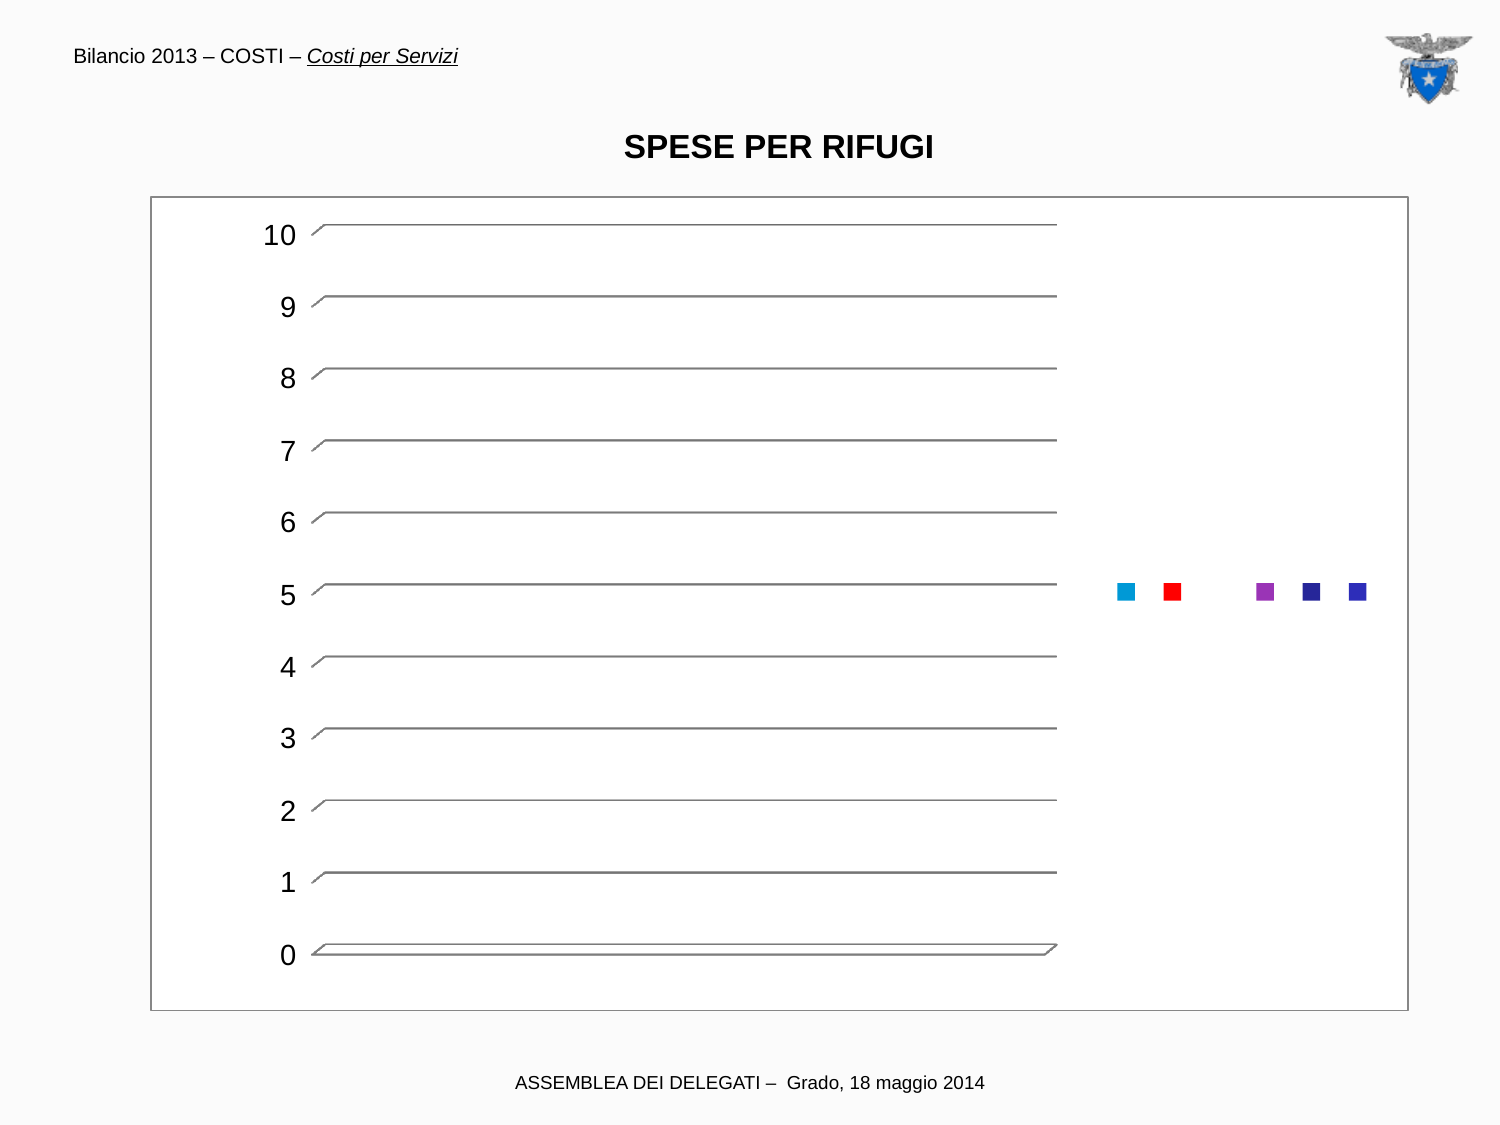

Bilancio 2013 – COSTI – Costi per Servizi
SPESE PER RIFUGI
[unsupported chart]
ASSEMBLEA DEI DELEGATI – Grado, 18 maggio 2014